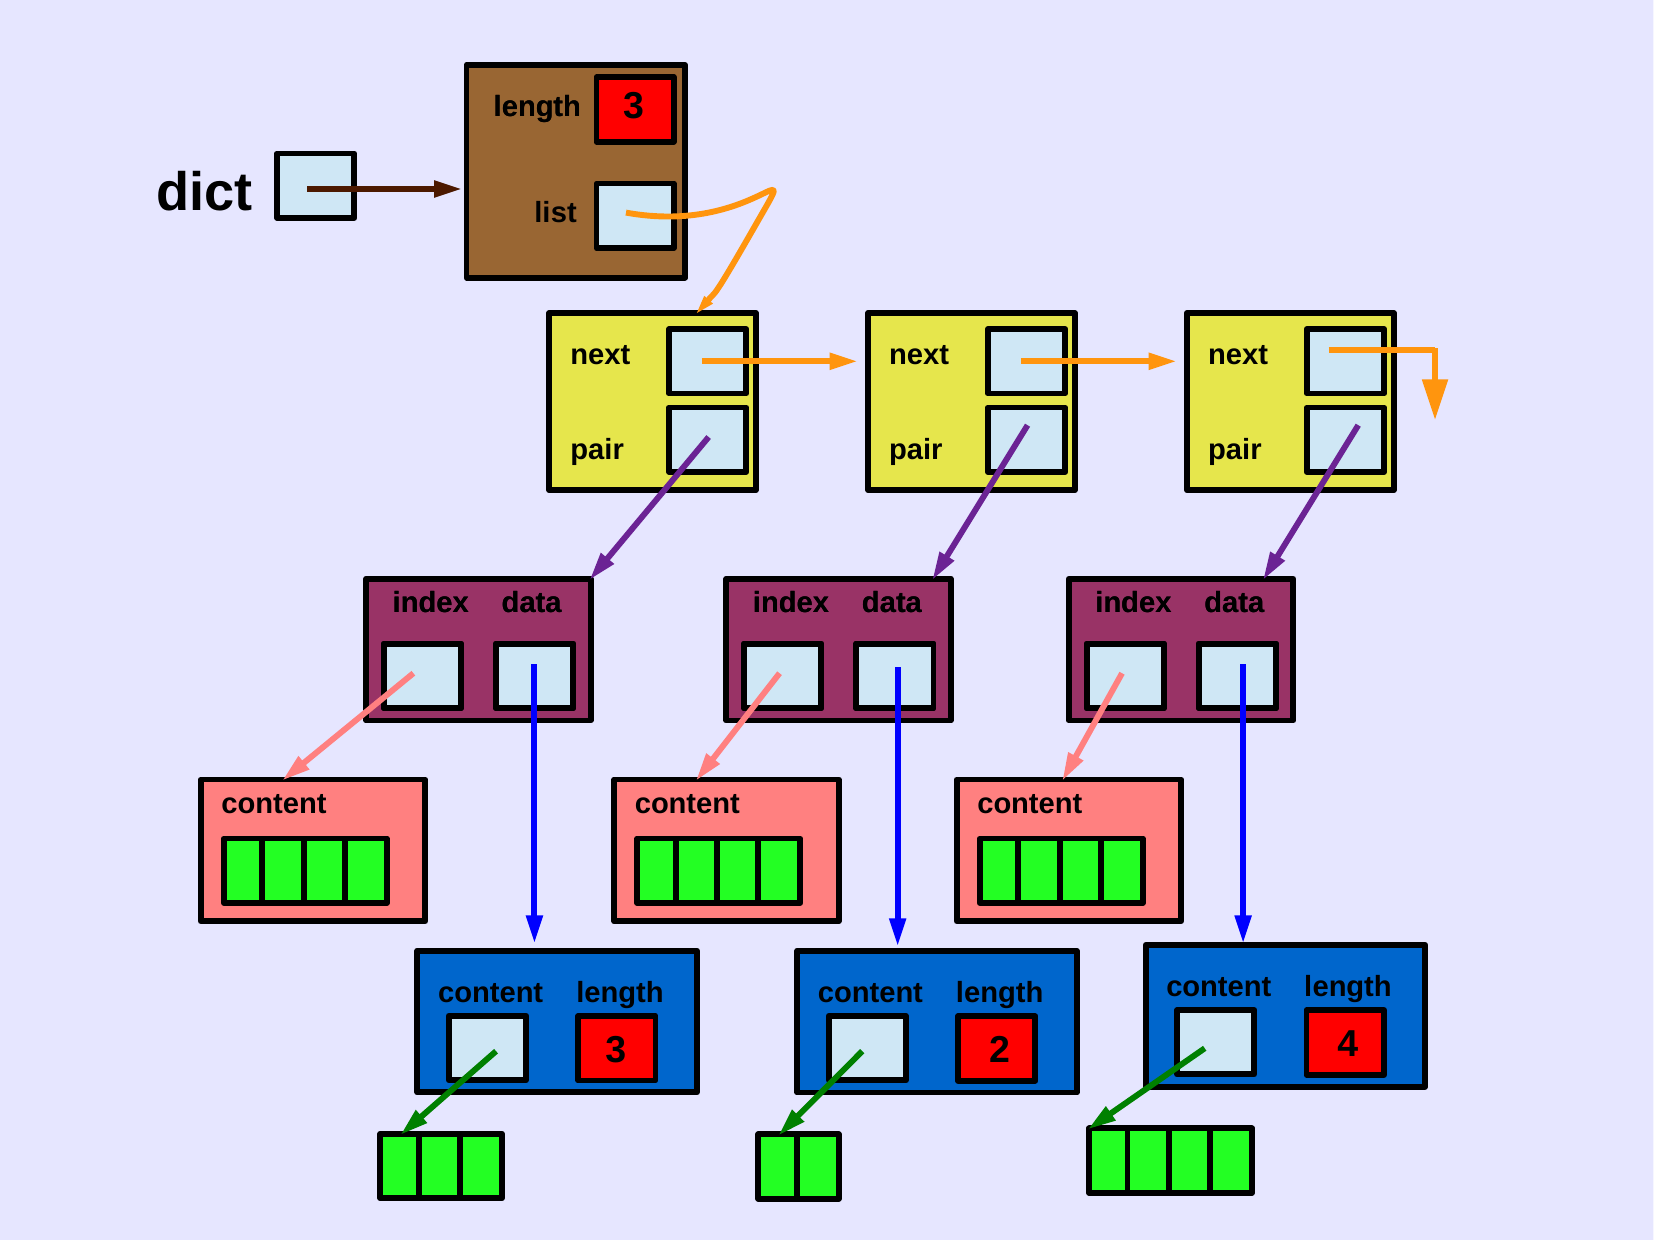

3
length
length
dict
list
next
pair
next
next
pair
pair
index data
index data
index data
index data
index data
index data
content
content
content
content length
content length
content length
4
3
2